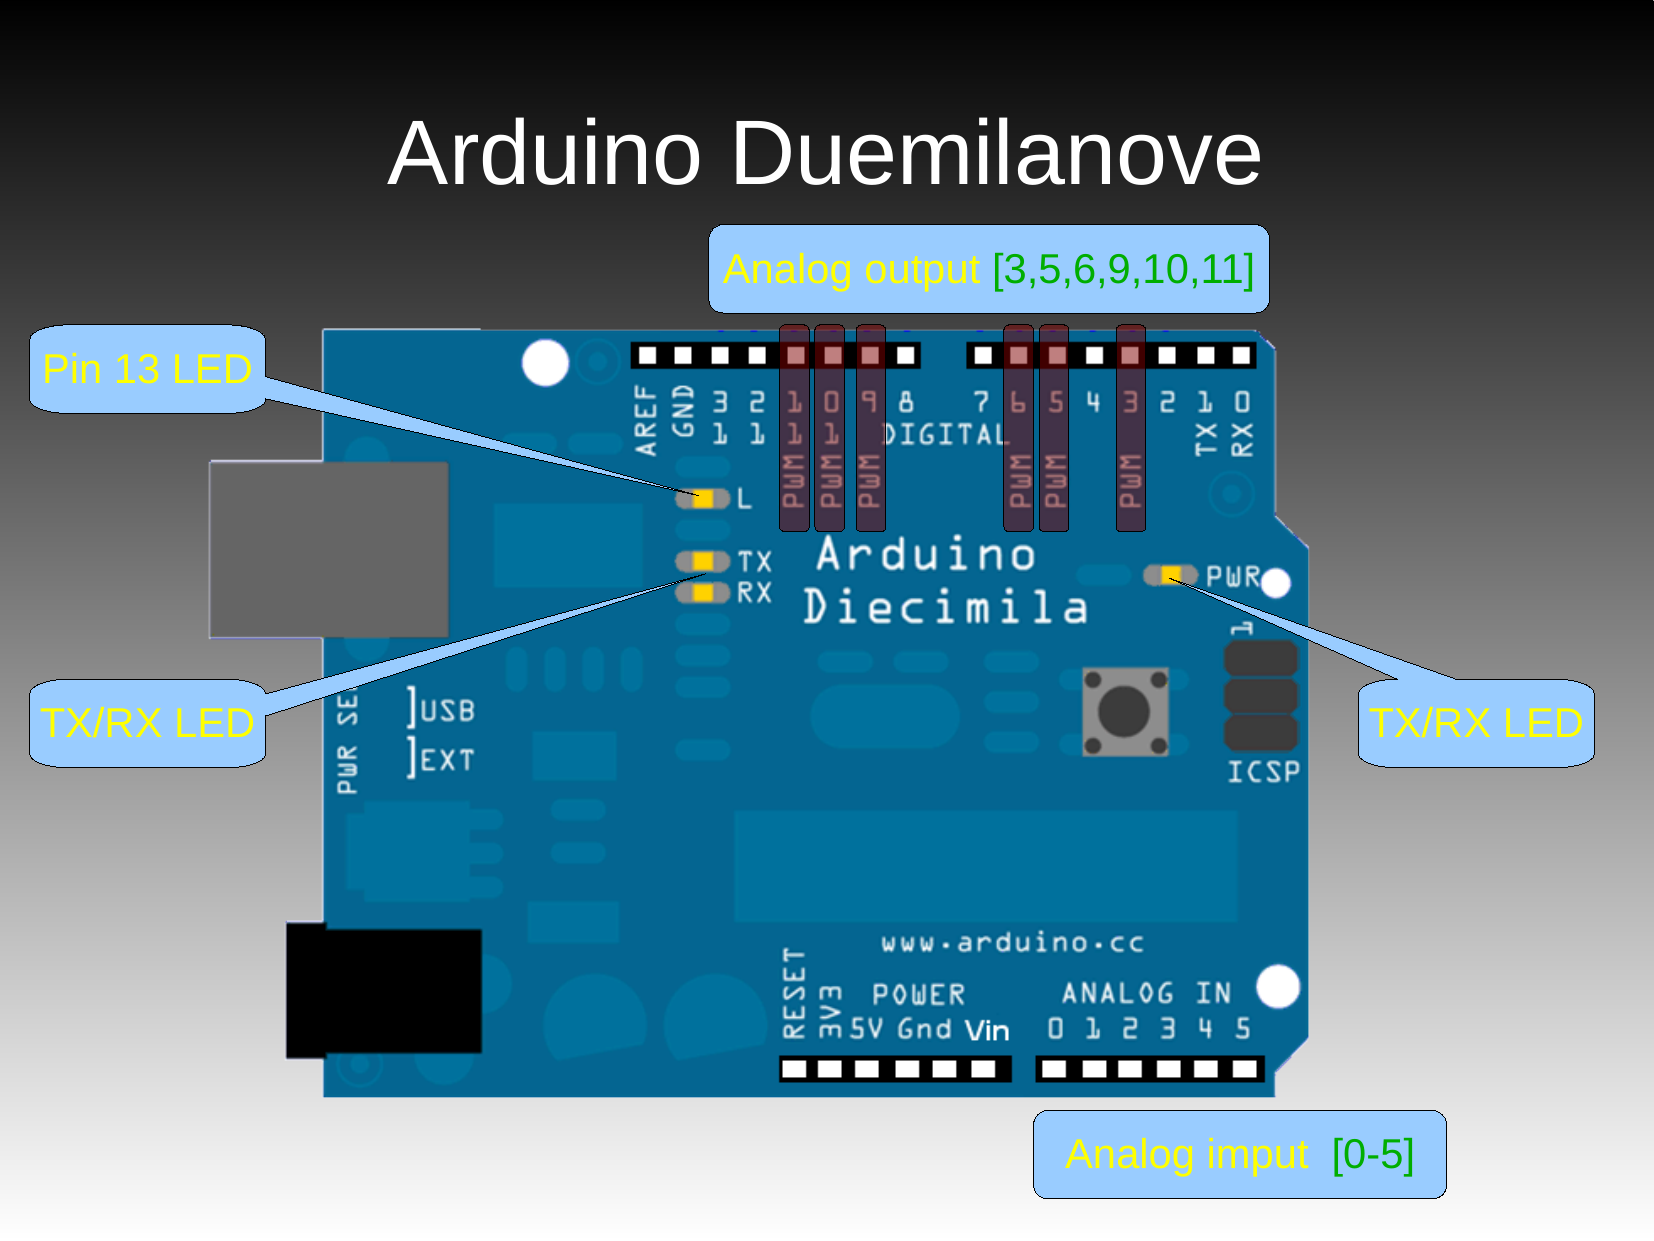

# Arduino Duemilanove
Analog output [3,5,6,9,10,11]
Pin 13 LED
TX/RX LED
TX/RX LED
Analog imput [0-5]